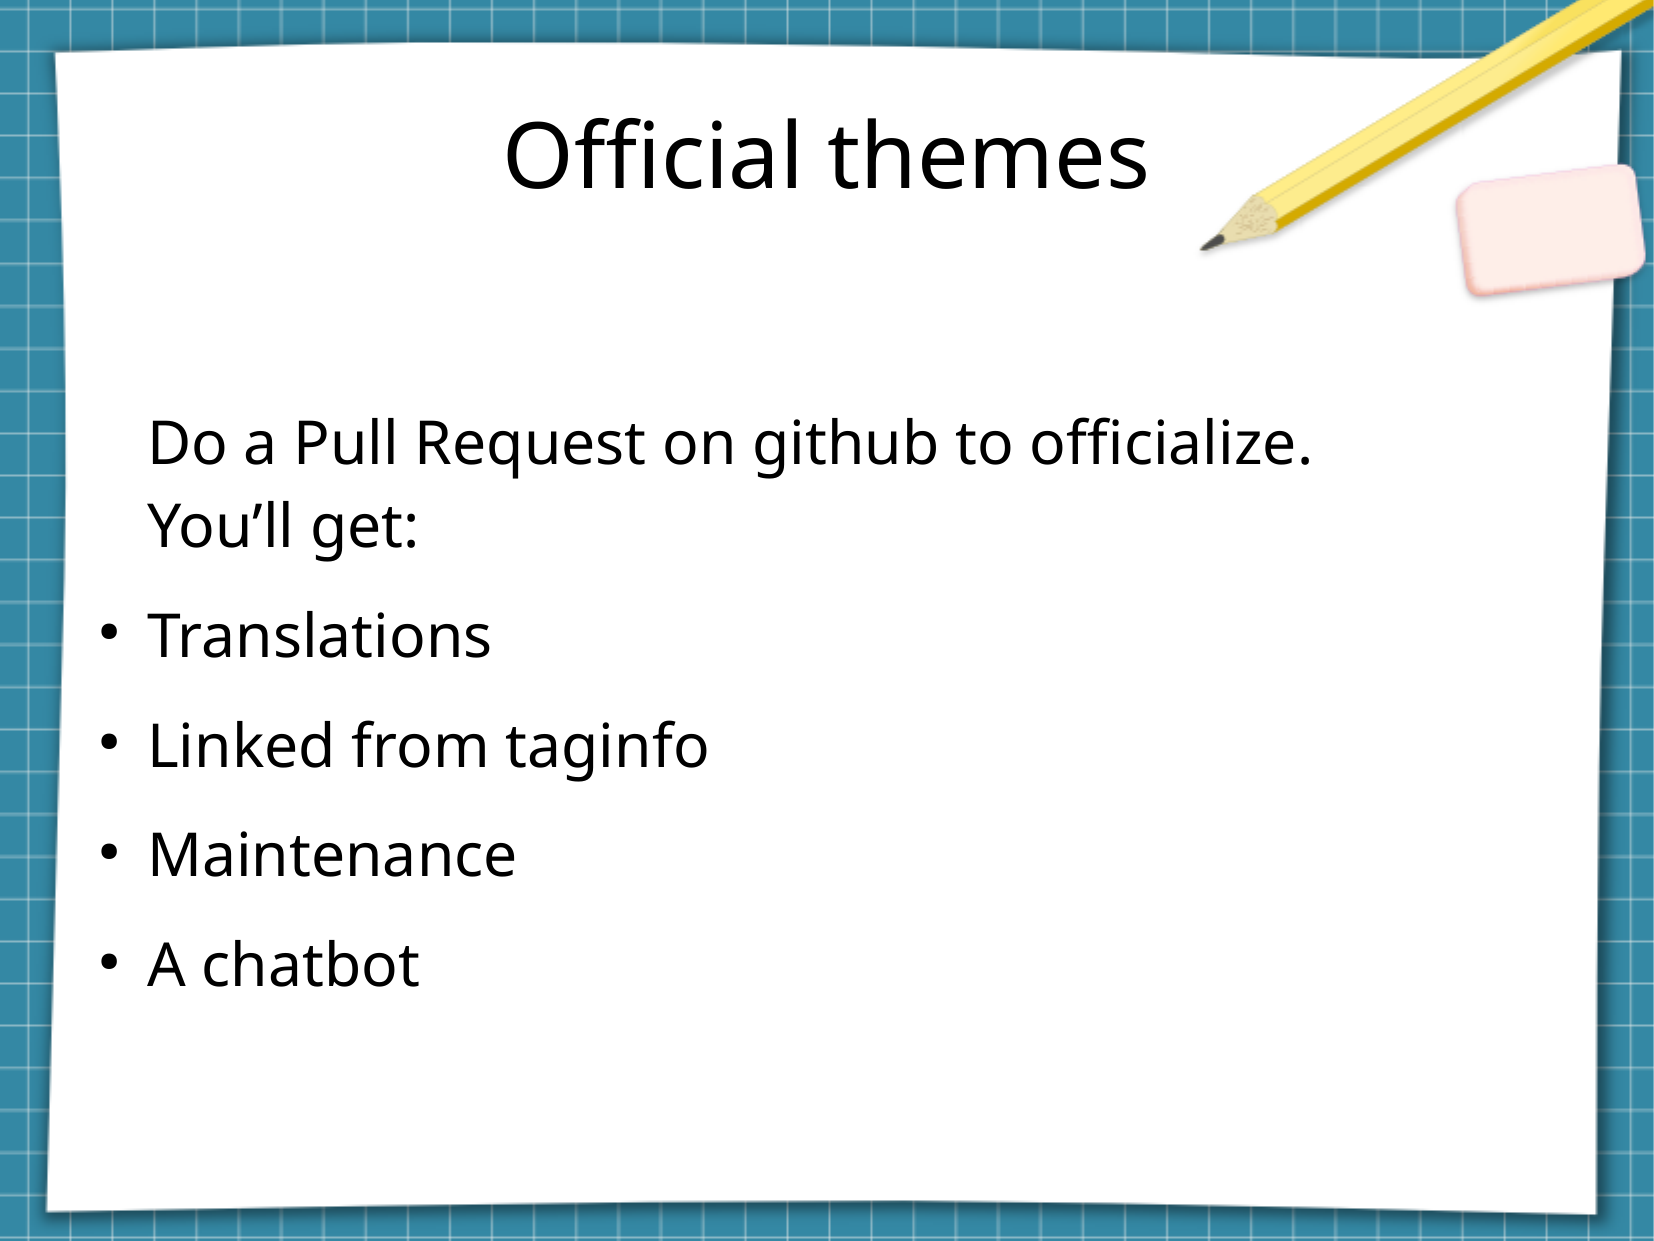

# Official themes
Do a Pull Request on github to officialize.
You’ll get:
Translations
Linked from taginfo
Maintenance
A chatbot